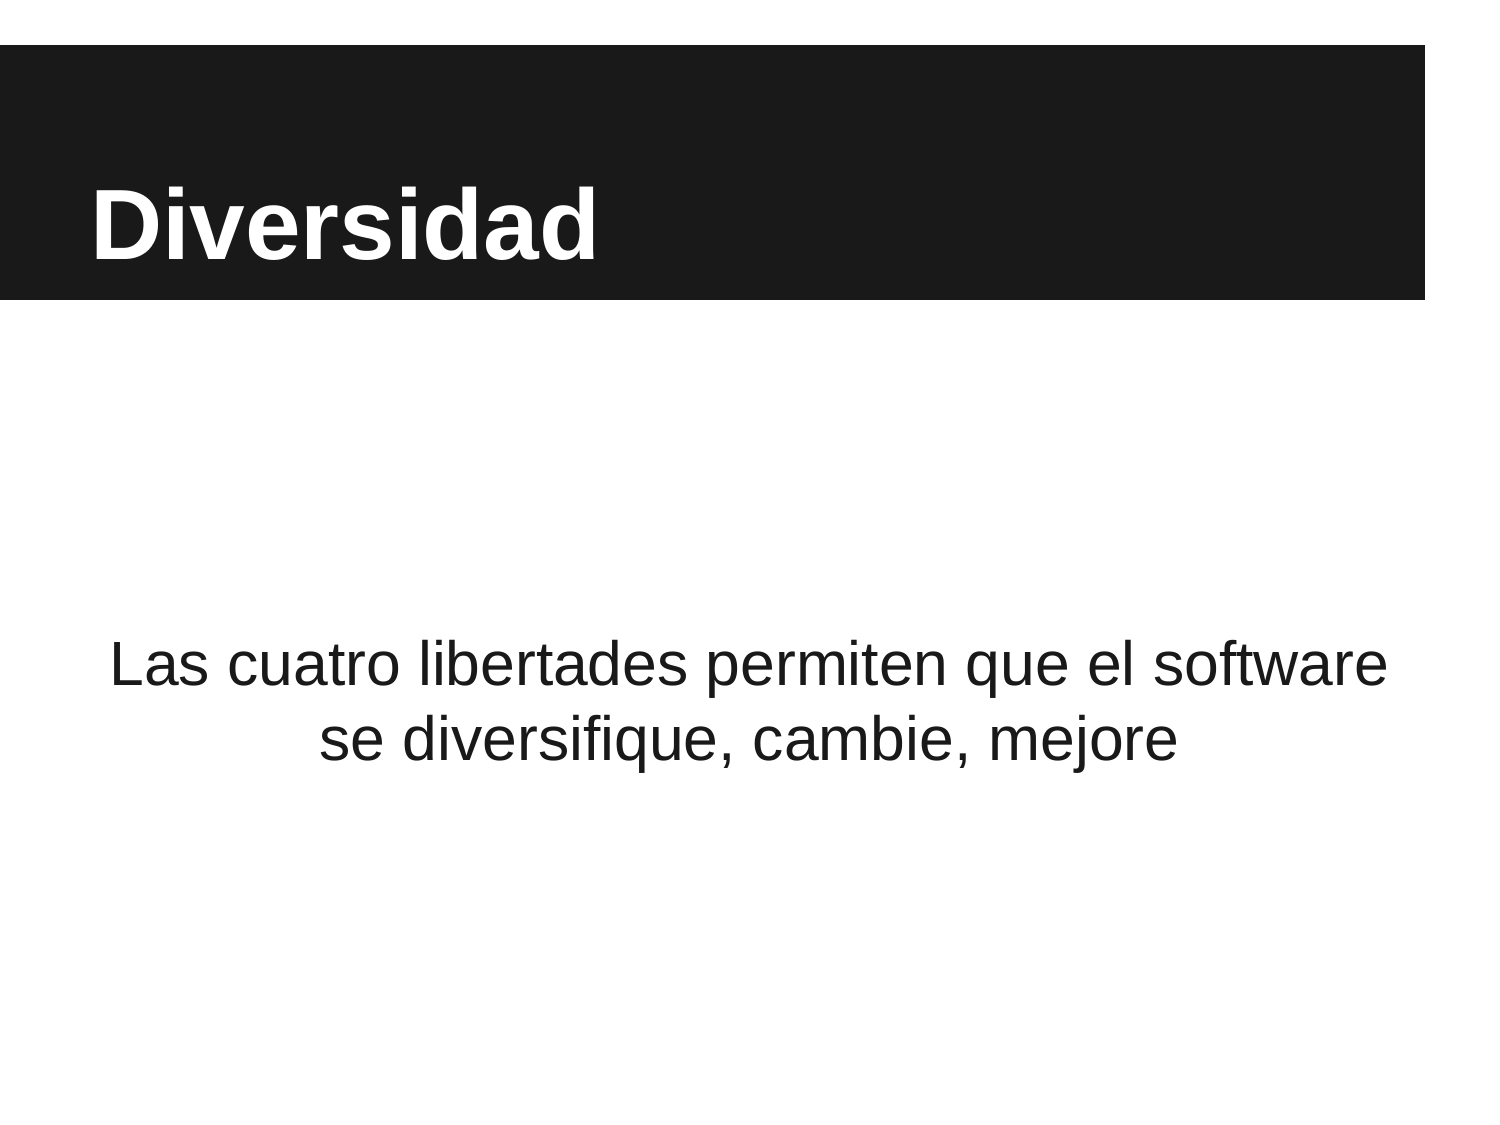

# Diversidad
Las cuatro libertades permiten que el software se diversifique, cambie, mejore